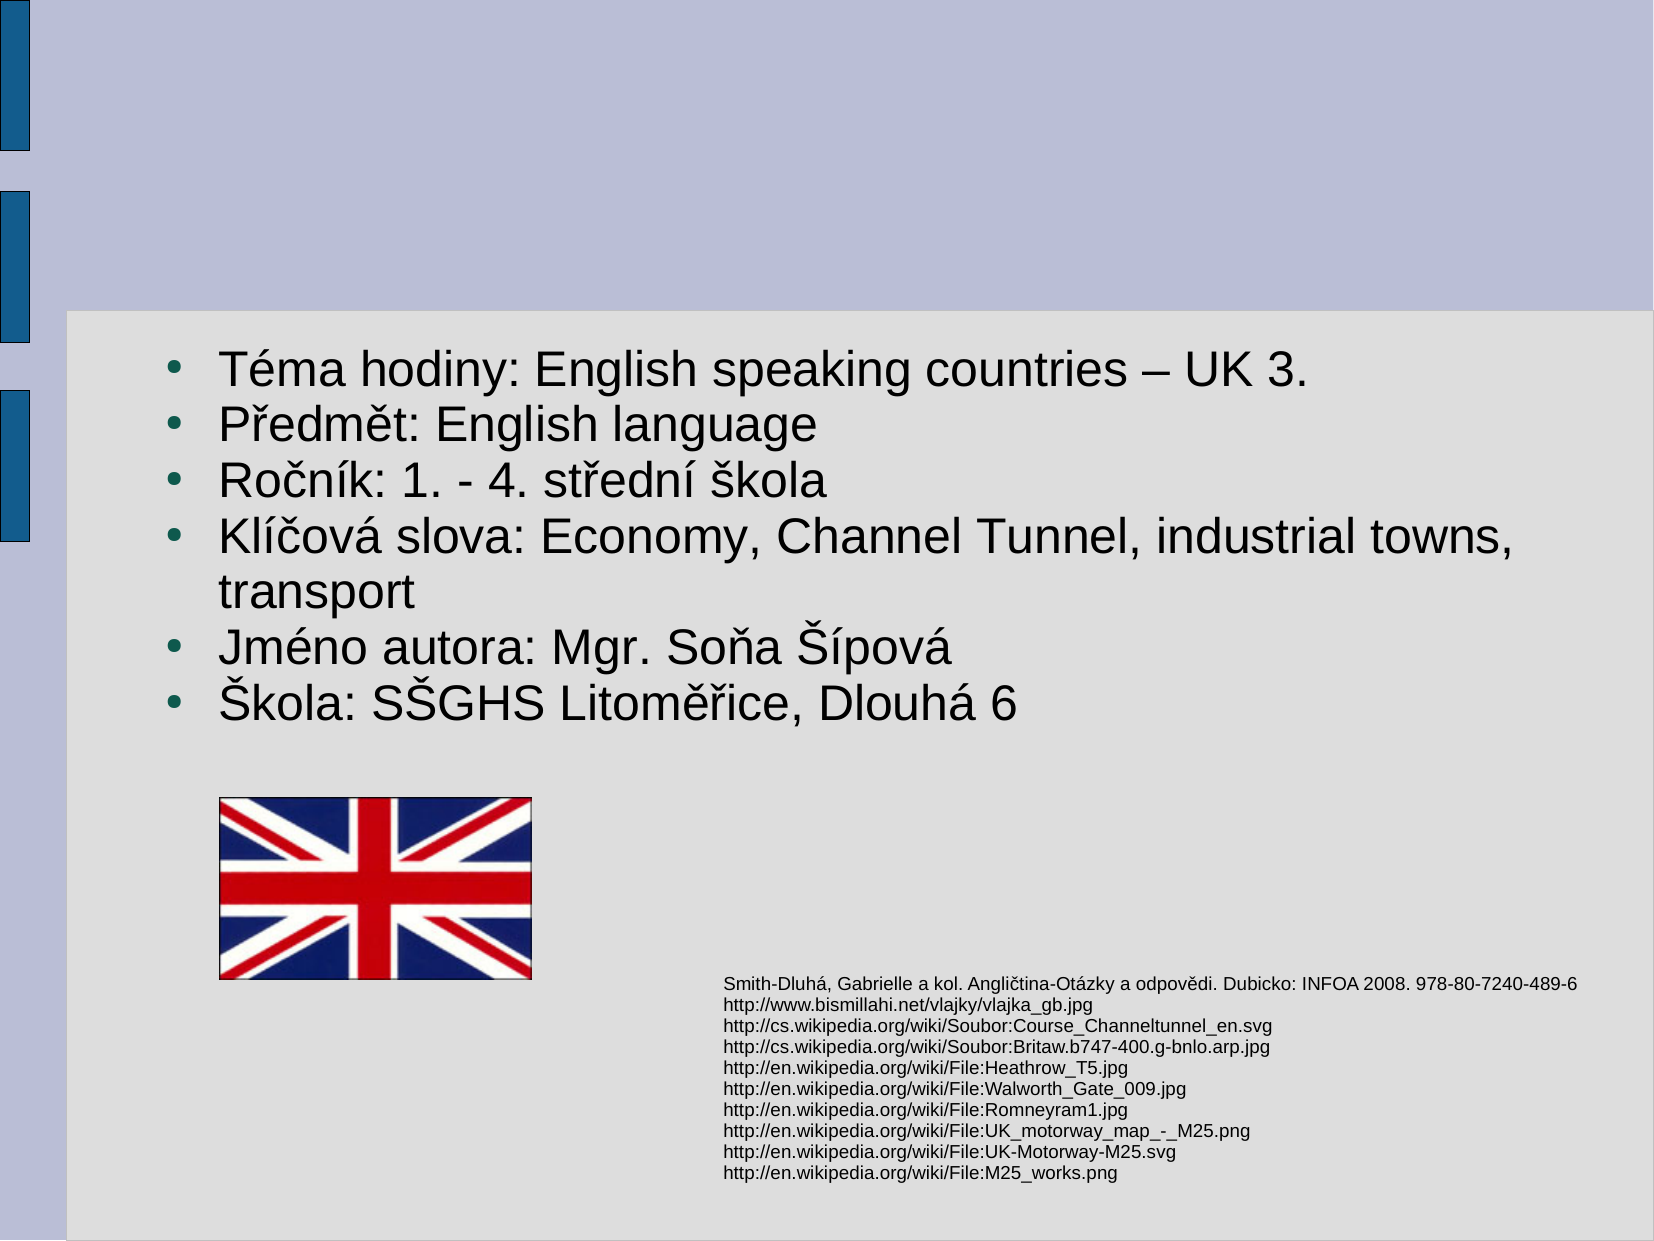

# Téma hodiny: English speaking countries – UK 3.
Předmět: English language
Ročník: 1. - 4. střední škola
Klíčová slova: Economy, Channel Tunnel, industrial towns, transport
Jméno autora: Mgr. Soňa Šípová
Škola: SŠGHS Litoměřice, Dlouhá 6
Smith-Dluhá, Gabrielle a kol. Angličtina-Otázky a odpovědi. Dubicko: INFOA 2008. 978-80-7240-489-6
http://www.bismillahi.net/vlajky/vlajka_gb.jpg
http://cs.wikipedia.org/wiki/Soubor:Course_Channeltunnel_en.svg
http://cs.wikipedia.org/wiki/Soubor:Britaw.b747-400.g-bnlo.arp.jpg
http://en.wikipedia.org/wiki/File:Heathrow_T5.jpg
http://en.wikipedia.org/wiki/File:Walworth_Gate_009.jpg
http://en.wikipedia.org/wiki/File:Romneyram1.jpg
http://en.wikipedia.org/wiki/File:UK_motorway_map_-_M25.png
http://en.wikipedia.org/wiki/File:UK-Motorway-M25.svg
http://en.wikipedia.org/wiki/File:M25_works.png